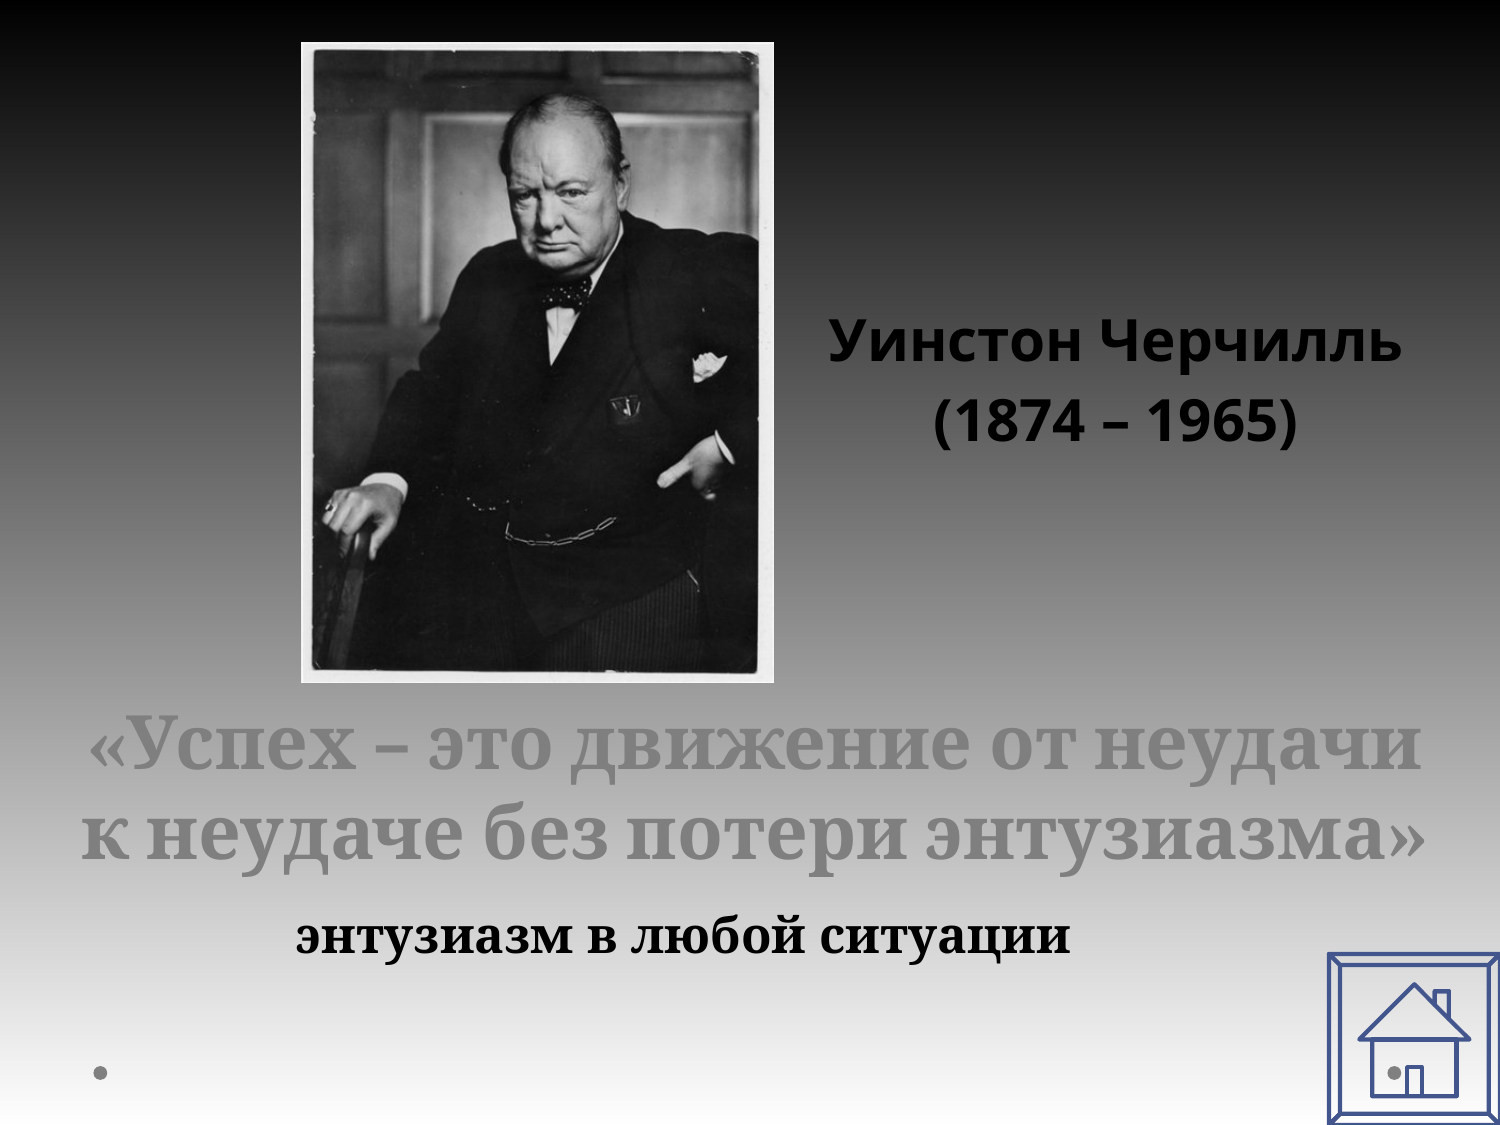

Уинстон Черчилль
(1874 – 1965)
# «Успех – это движение от неудачи к неудаче без потери энтузиазма»
энтузиазм в любой ситуации